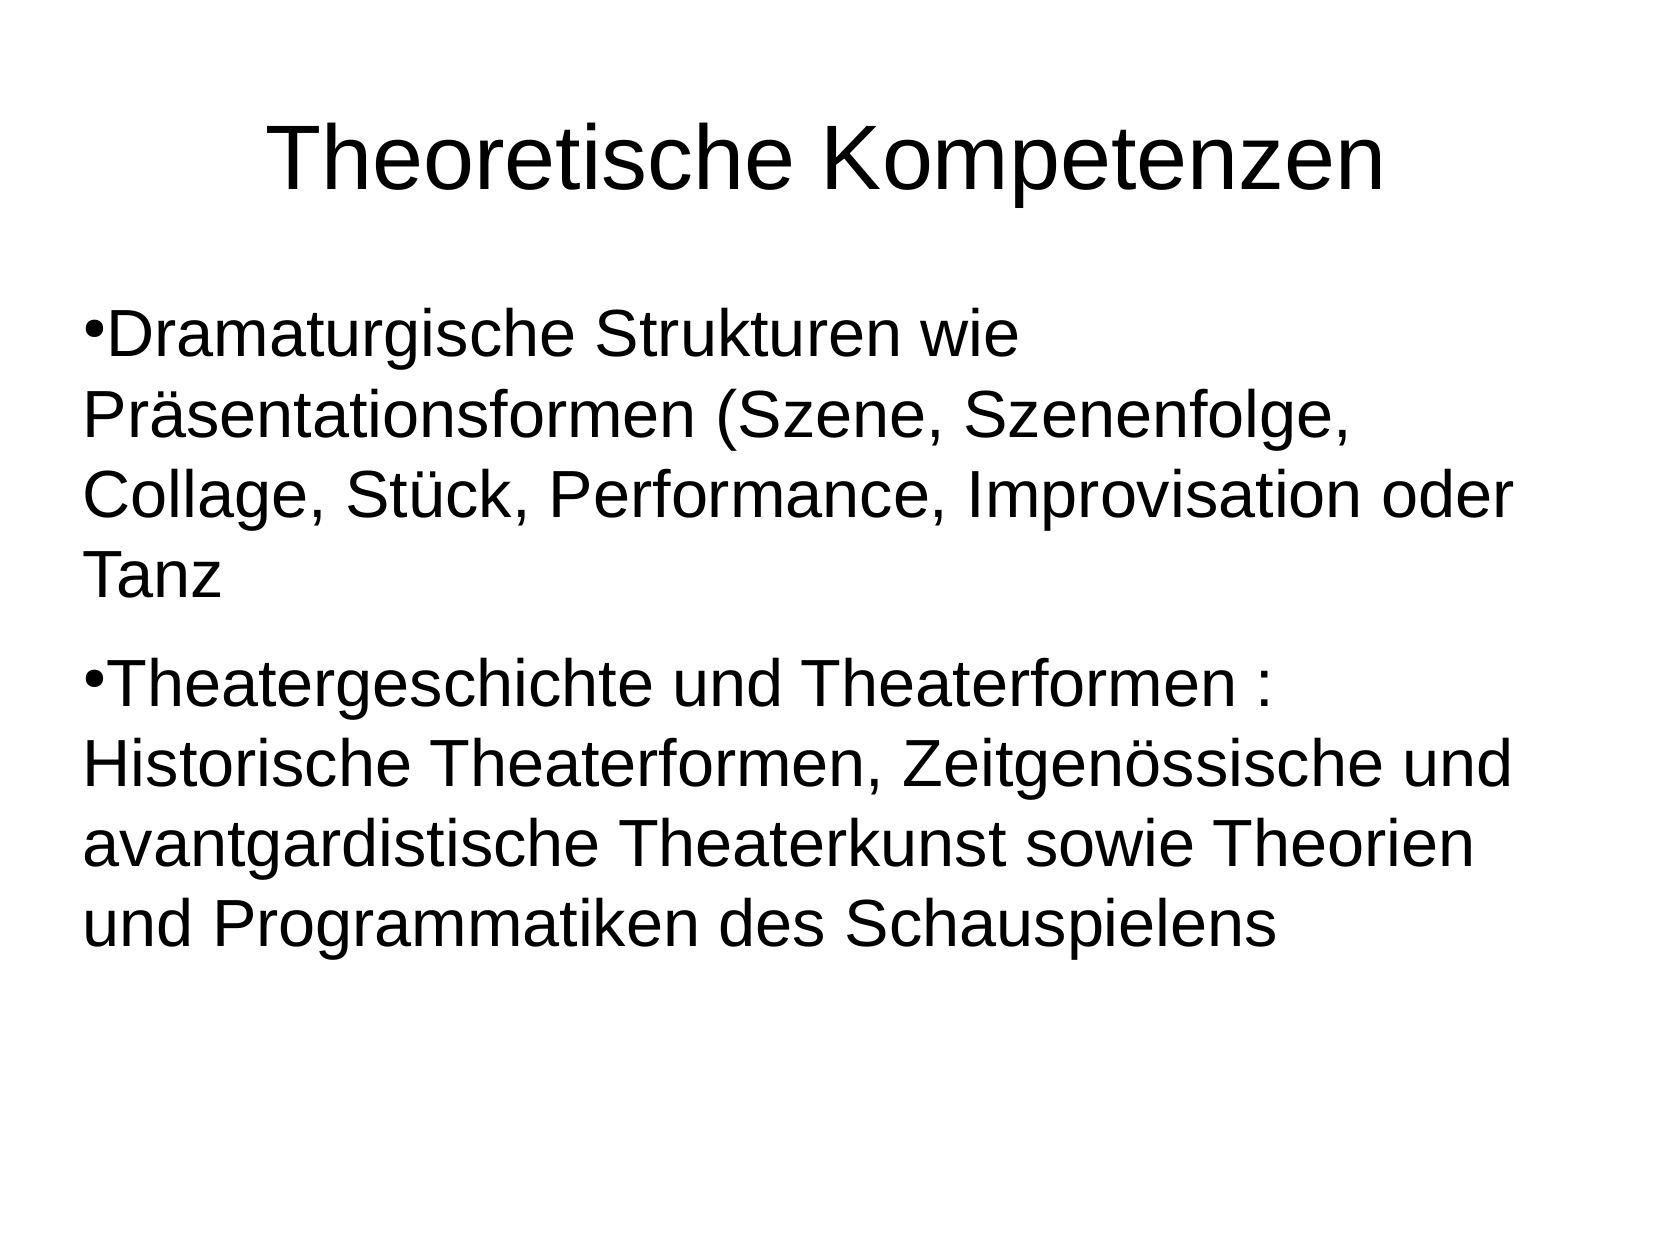

# Theoretische Kompetenzen
Dramaturgische Strukturen wie Präsentationsformen (Szene, Szenenfolge, Collage, Stück, Performance, Improvisation oder Tanz
Theatergeschichte und Theaterformen : Historische Theaterformen, Zeitgenössische und avantgardistische Theaterkunst sowie Theorien und Programmatiken des Schauspielens